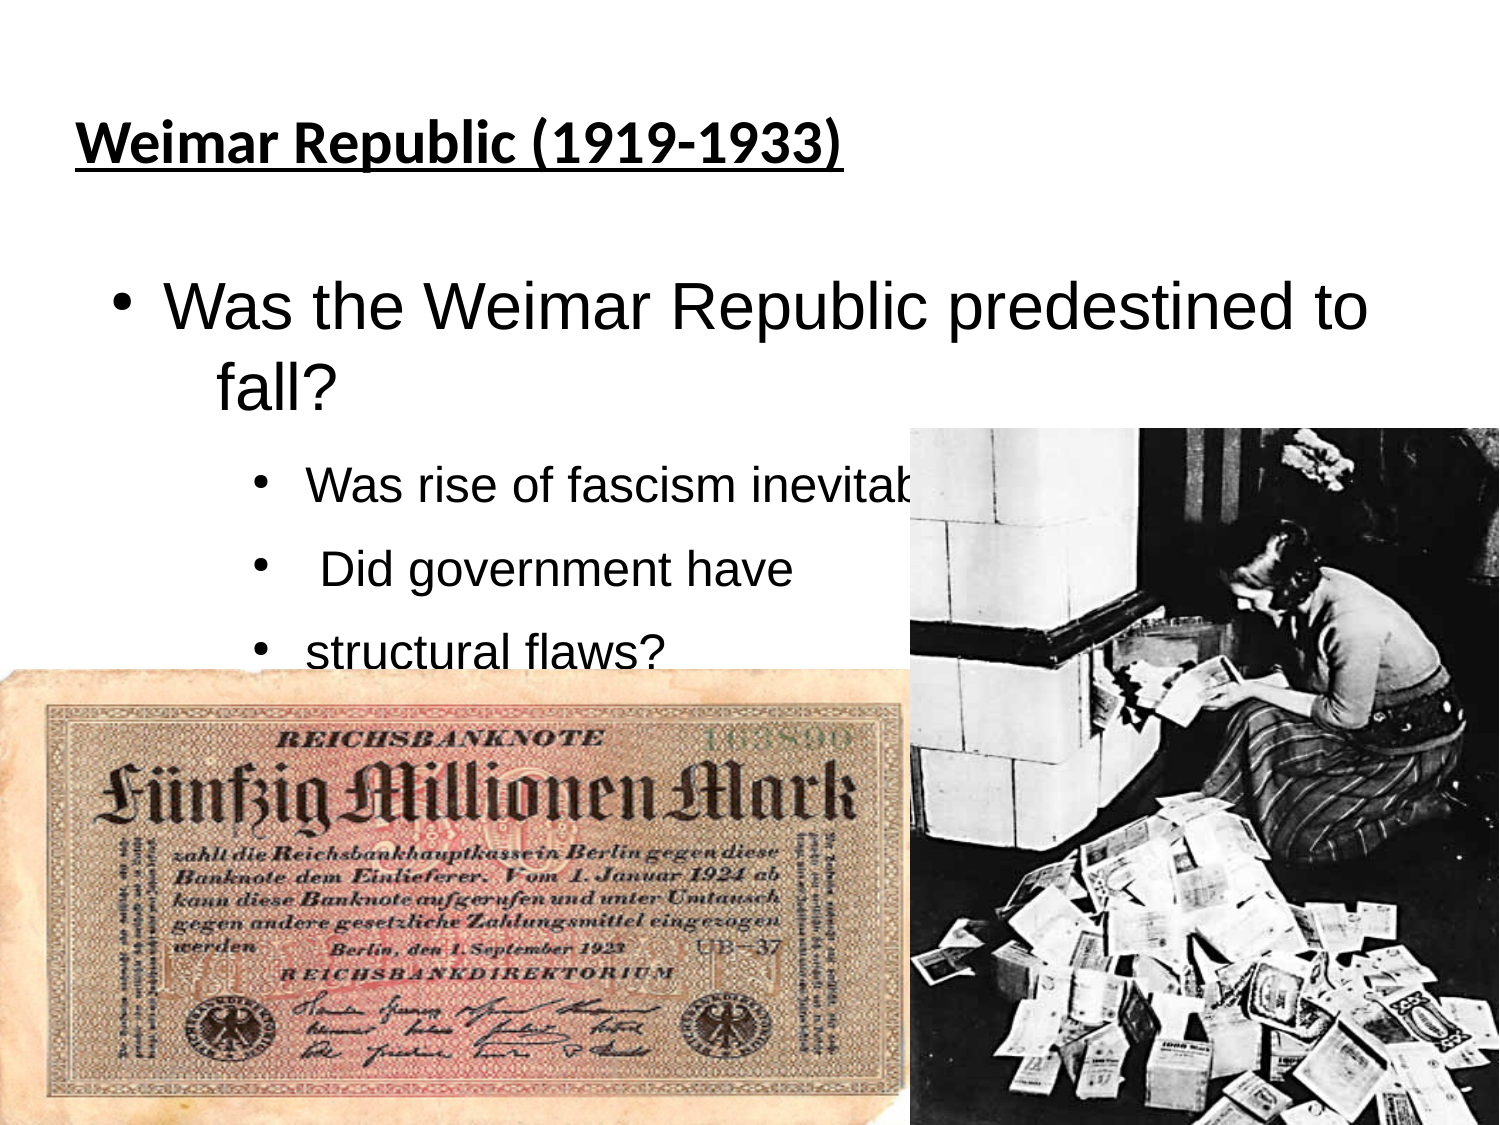

# Weimar Republic (1919-1933)
Was the Weimar Republic predestined to fall?
Was rise of fascism inevitable?
 Did government have
structural flaws?